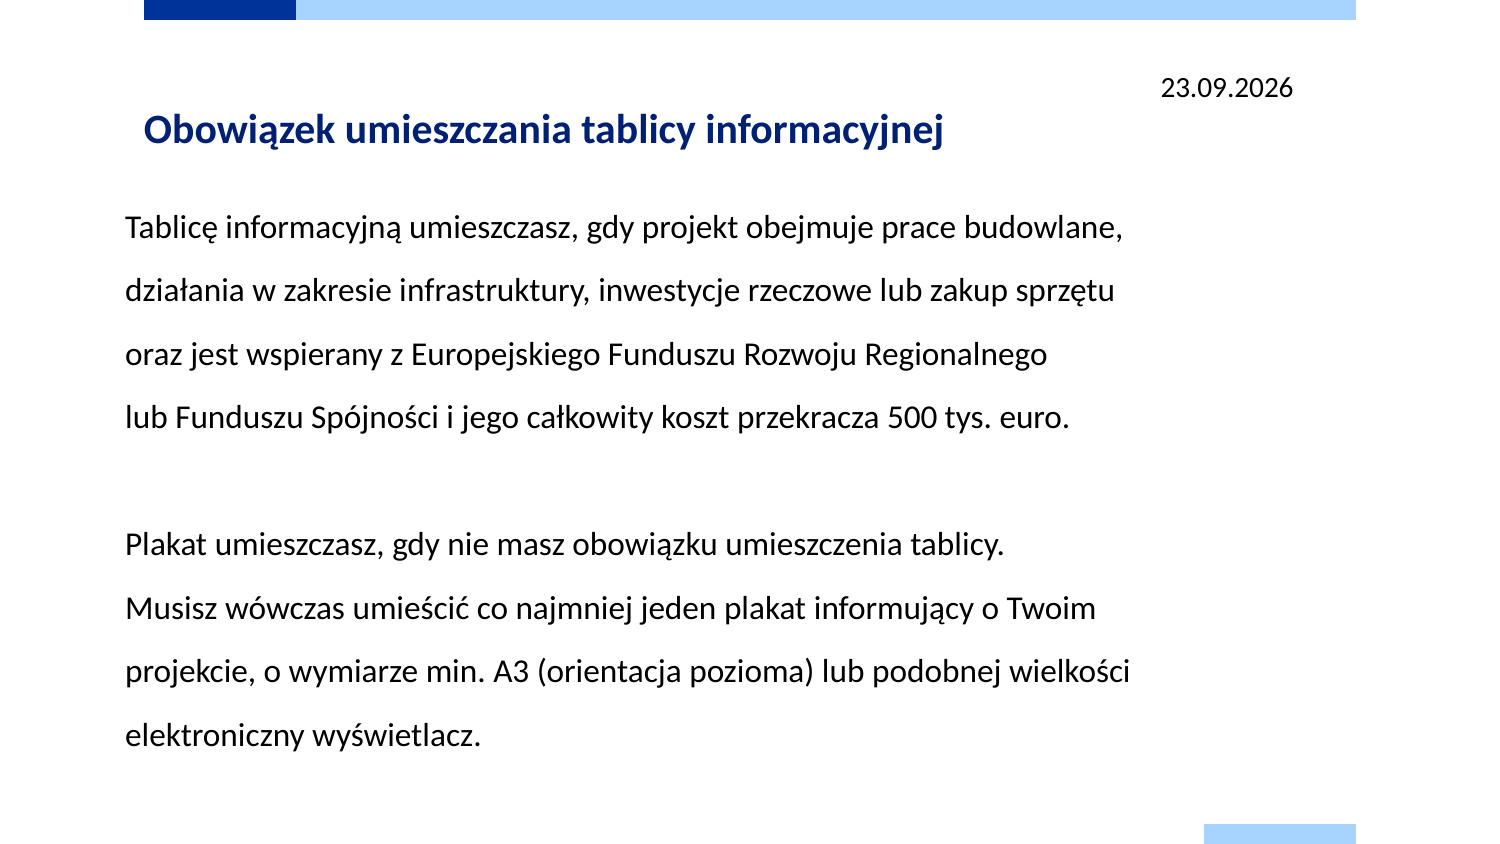

# Obowiązek umieszczania tablicy informacyjnej
Tablicę informacyjną umieszczasz, gdy projekt obejmuje prace budowlane,
działania w zakresie infrastruktury, inwestycje rzeczowe lub zakup sprzętu
oraz jest wspierany z Europejskiego Funduszu Rozwoju Regionalnego
lub Funduszu Spójności i jego całkowity koszt przekracza 500 tys. euro.
Plakat umieszczasz, gdy nie masz obowiązku umieszczenia tablicy.
Musisz wówczas umieścić co najmniej jeden plakat informujący o Twoim
projekcie, o wymiarze min. A3 (orientacja pozioma) lub podobnej wielkości
elektroniczny wyświetlacz.